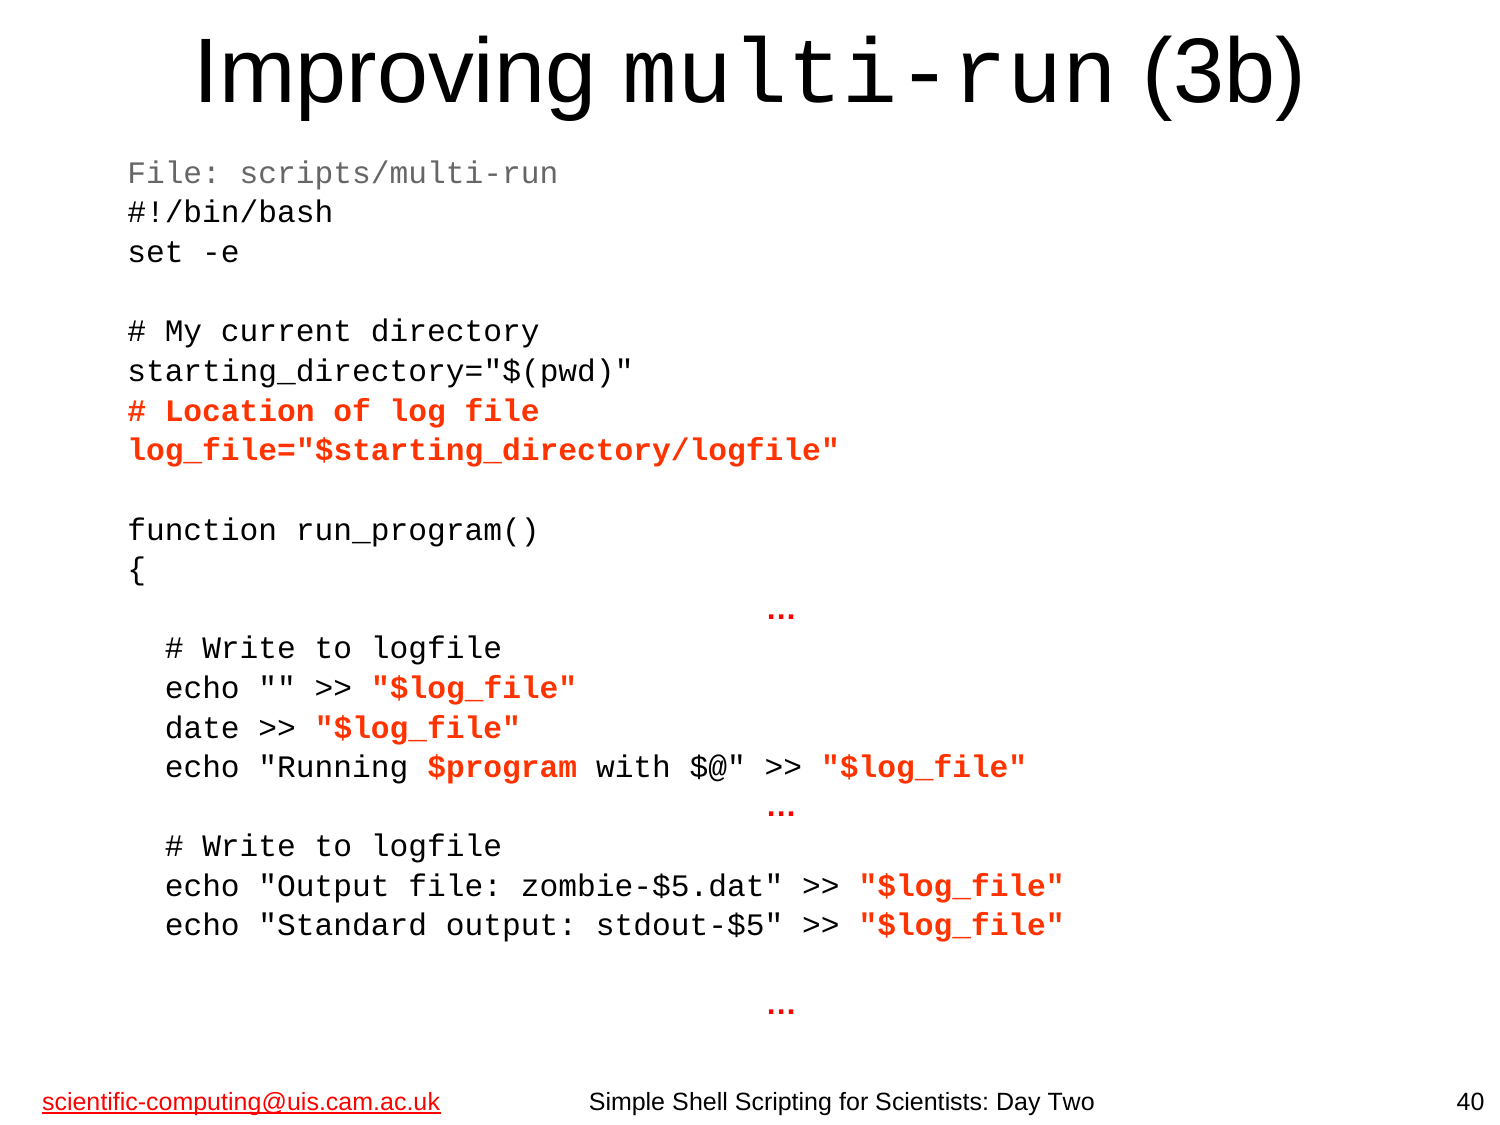

# Improving multi-run (3b)
File: scripts/multi-run
#!/bin/bash
set -e
# My current directory
starting_directory="$(pwd)"
# Location of log file
log_file="$starting_directory/logfile"
function run_program()
{
…
 # Write to logfile
 echo "" >> "$log_file"
 date >> "$log_file"
 echo "Running $program with $@" >> "$log_file"
…
 # Write to logfile
 echo "Output file: zombie-$5.dat" >> "$log_file"
 echo "Standard output: stdout-$5" >> "$log_file"
…
escience-support@ucs.cam.ac.uk	Simple Shell Scripting for Scientists: Day Two
40